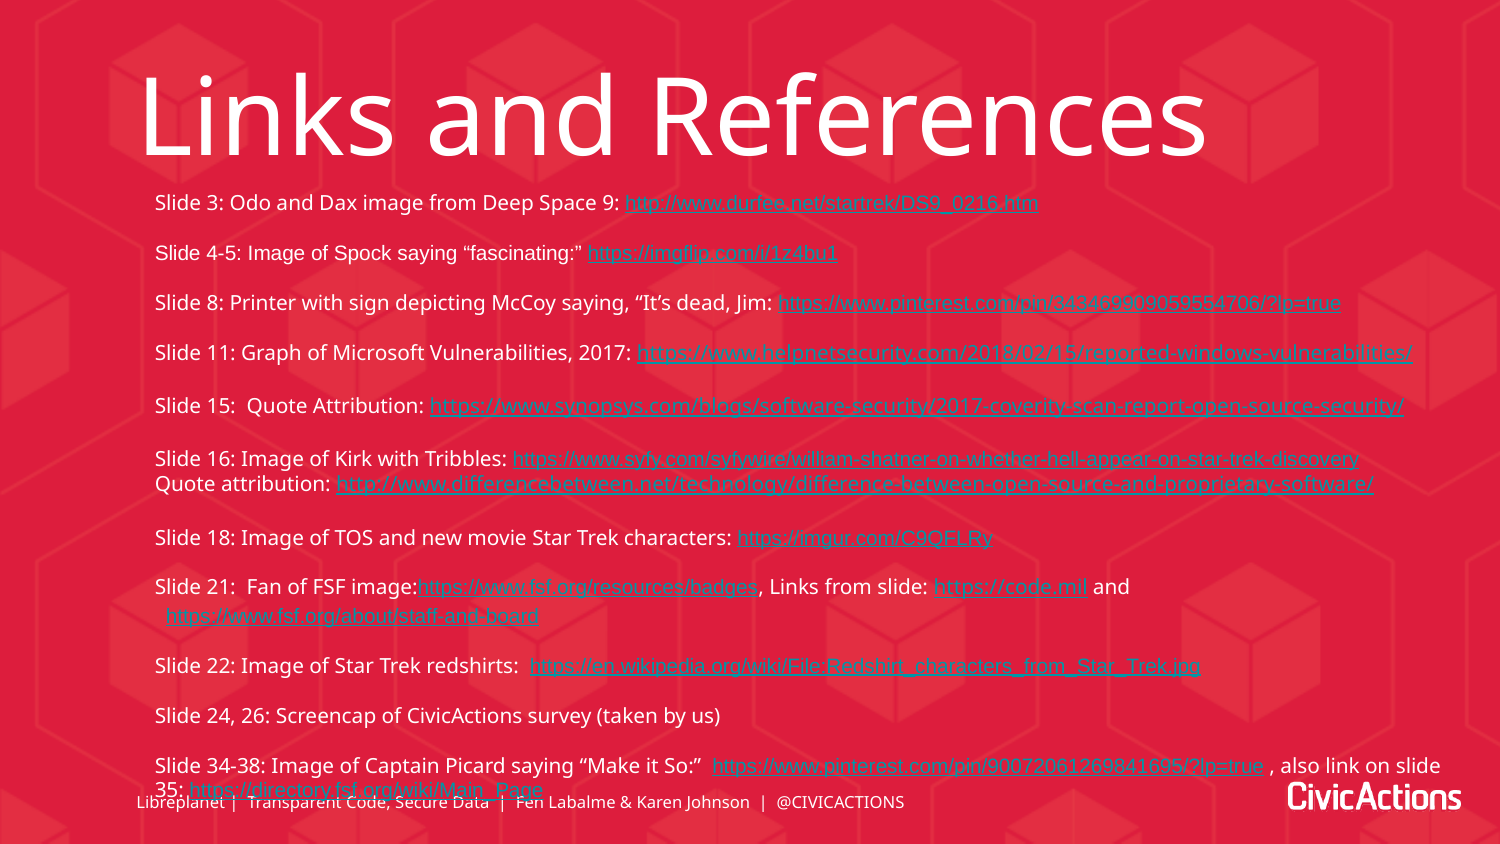

# Links and References
Slide 3: Odo and Dax image from Deep Space 9: http://www.durfee.net/startrek/DS9_0216.htm
Slide 4-5: Image of Spock saying “fascinating:” https://imgflip.com/i/1z4bu1
Slide 8: Printer with sign depicting McCoy saying, “It’s dead, Jim: https://www.pinterest.com/pin/343469909059554706/?lp=true
Slide 11: Graph of Microsoft Vulnerabilities, 2017: https://www.helpnetsecurity.com/2018/02/15/reported-windows-vulnerabilities/
Slide 15: Quote Attribution: https://www.synopsys.com/blogs/software-security/2017-coverity-scan-report-open-source-security/
Slide 16: Image of Kirk with Tribbles: https://www.syfy.com/syfywire/william-shatner-on-whether-hell-appear-on-star-trek-discovery
Quote attribution: http://www.differencebetween.net/technology/difference-between-open-source-and-proprietary-software/
Slide 18: Image of TOS and new movie Star Trek characters: https://imgur.com/C9QFLRy
Slide 21: Fan of FSF image:https://www.fsf.org/resources/badges, Links from slide: https://code.mil and
 https://www.fsf.org/about/staff-and-board
Slide 22: Image of Star Trek redshirts: https://en.wikipedia.org/wiki/File:Redshirt_characters_from_Star_Trek.jpg
Slide 24, 26: Screencap of CivicActions survey (taken by us)
Slide 34-38: Image of Captain Picard saying “Make it So:” https://www.pinterest.com/pin/90072061269841695/?lp=true , also link on slide 35: https://directory.fsf.org/wiki/Main_Page
Libreplanet | Transparent Code, Secure Data | Fen Labalme & Karen Johnson | @CIVICACTIONS